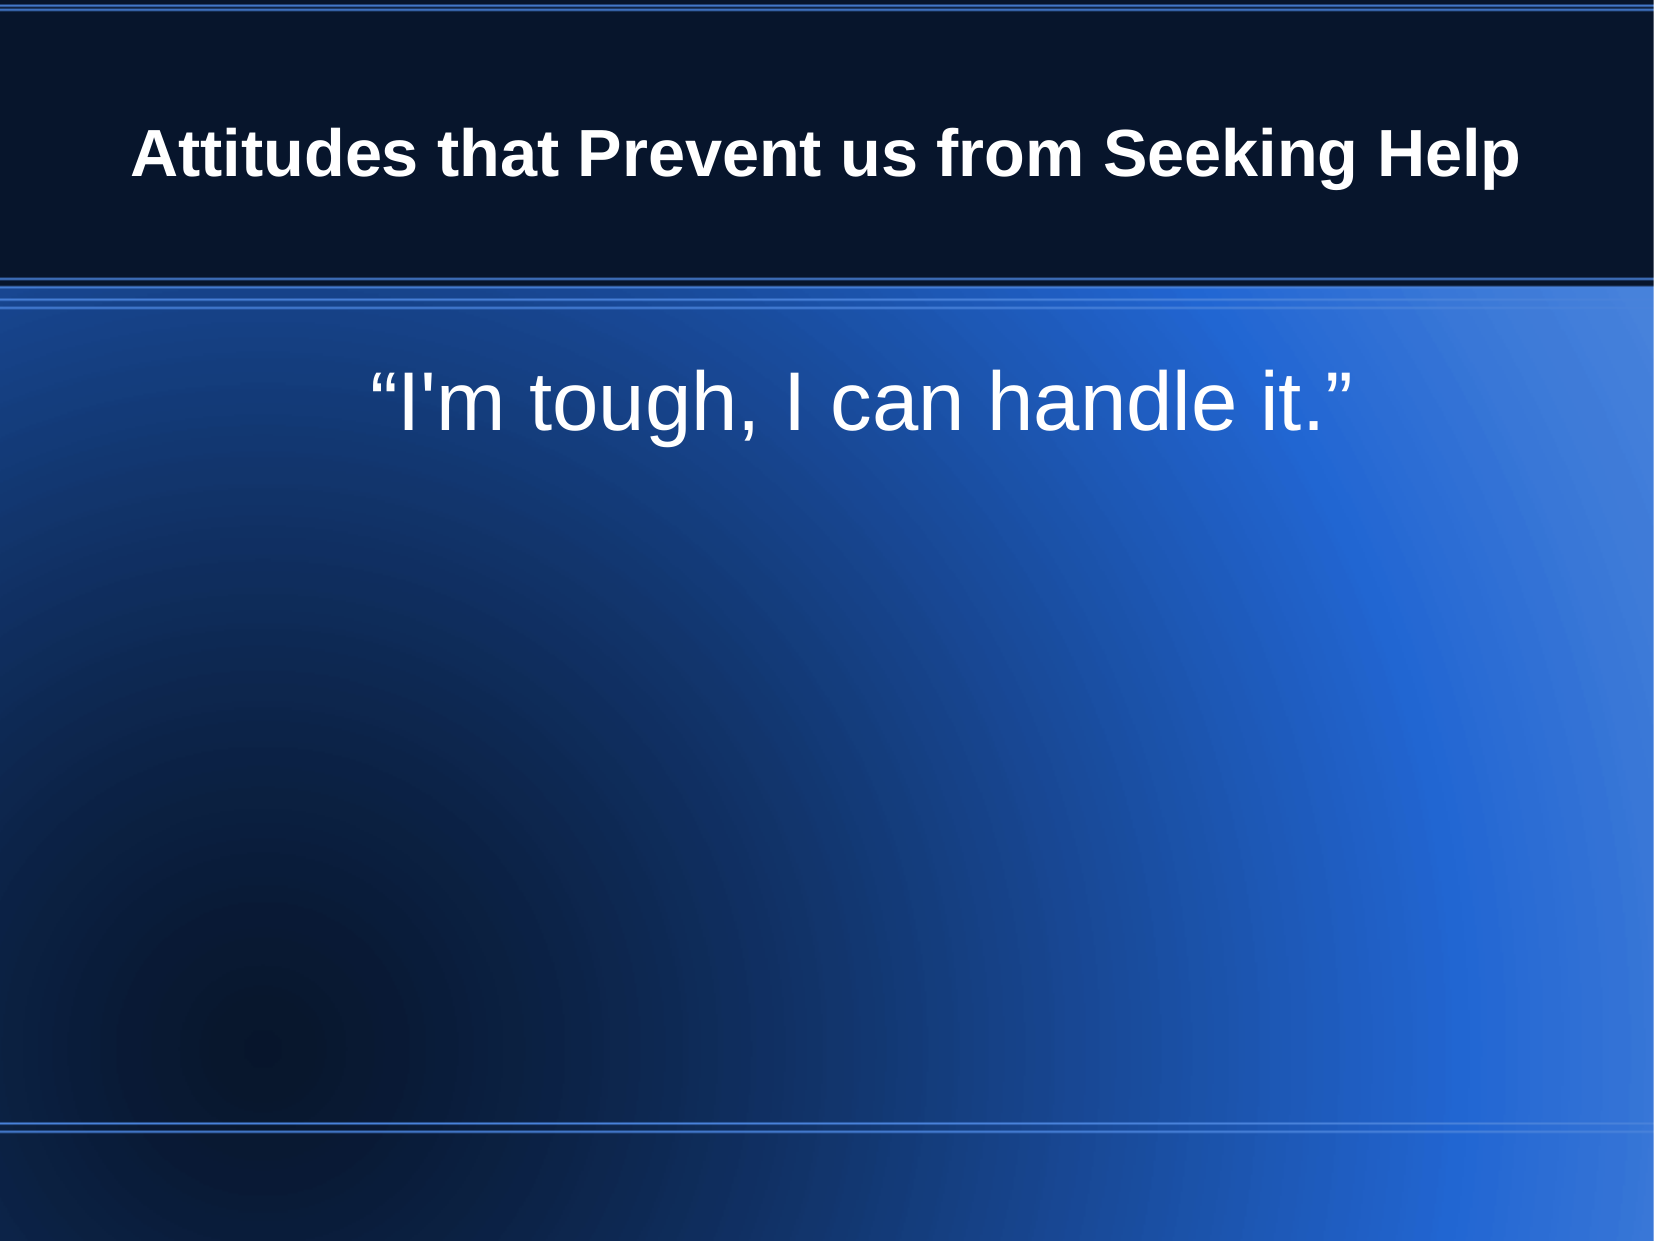

# Attitudes that Prevent us from Seeking Help
“I'm tough, I can handle it.”